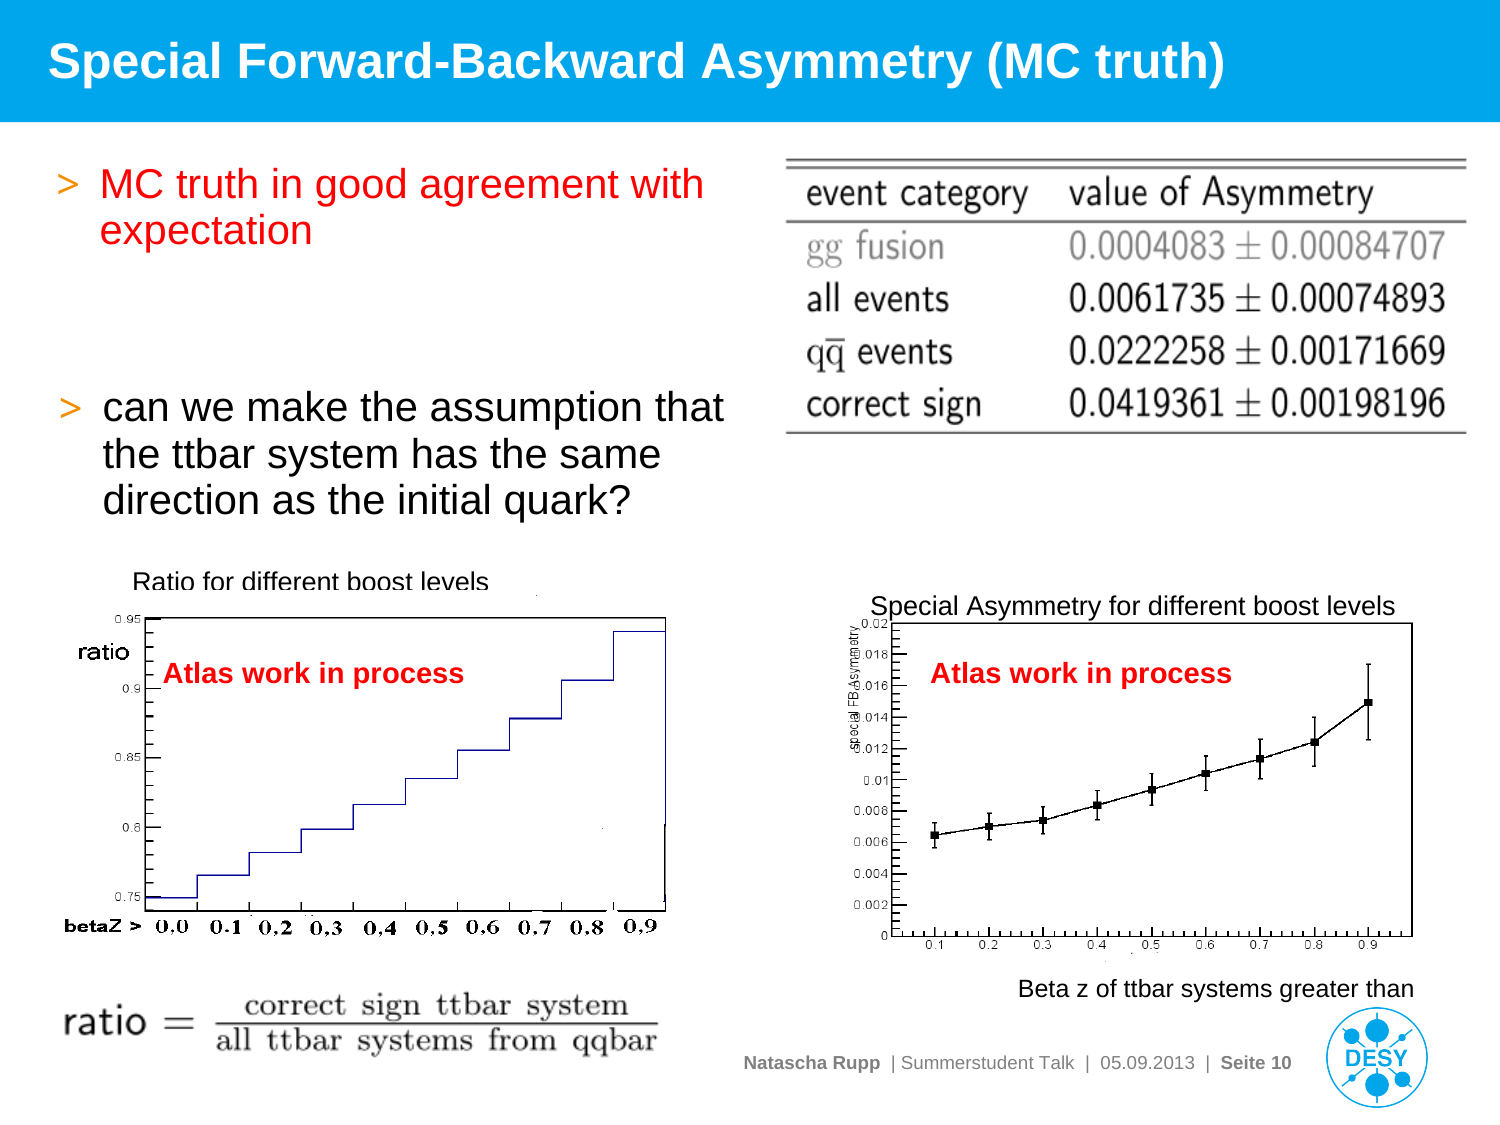

# Special Forward-Backward Asymmetry (MC truth)
MC truth in good agreement with expectation
can we make the assumption that the ttbar system has the same direction as the initial quark?
Ratio for different boost levels
Special Asymmetry for different boost levels
Atlas work in process
Atlas work in process
Beta z of ttbar systems greater than